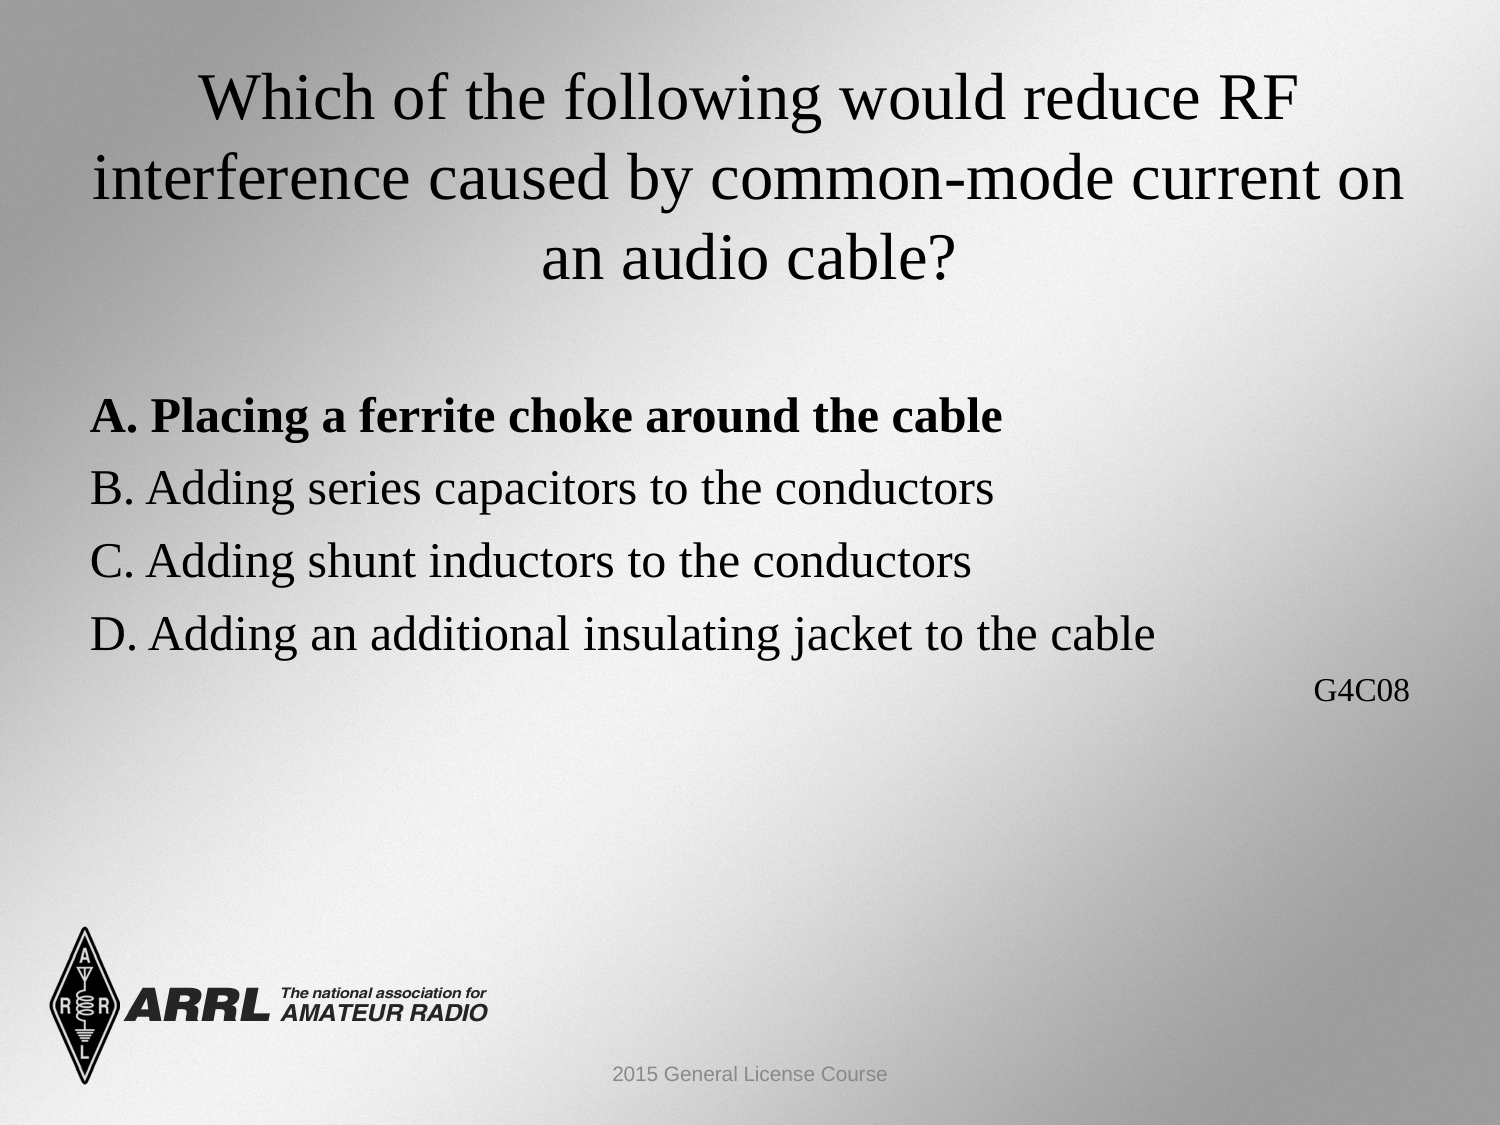

# Which of the following would reduce RF interference caused by common-mode current on an audio cable?
A. Placing a ferrite choke around the cable
B. Adding series capacitors to the conductors
C. Adding shunt inductors to the conductors
D. Adding an additional insulating jacket to the cable
 G4C08
2015 General License Course